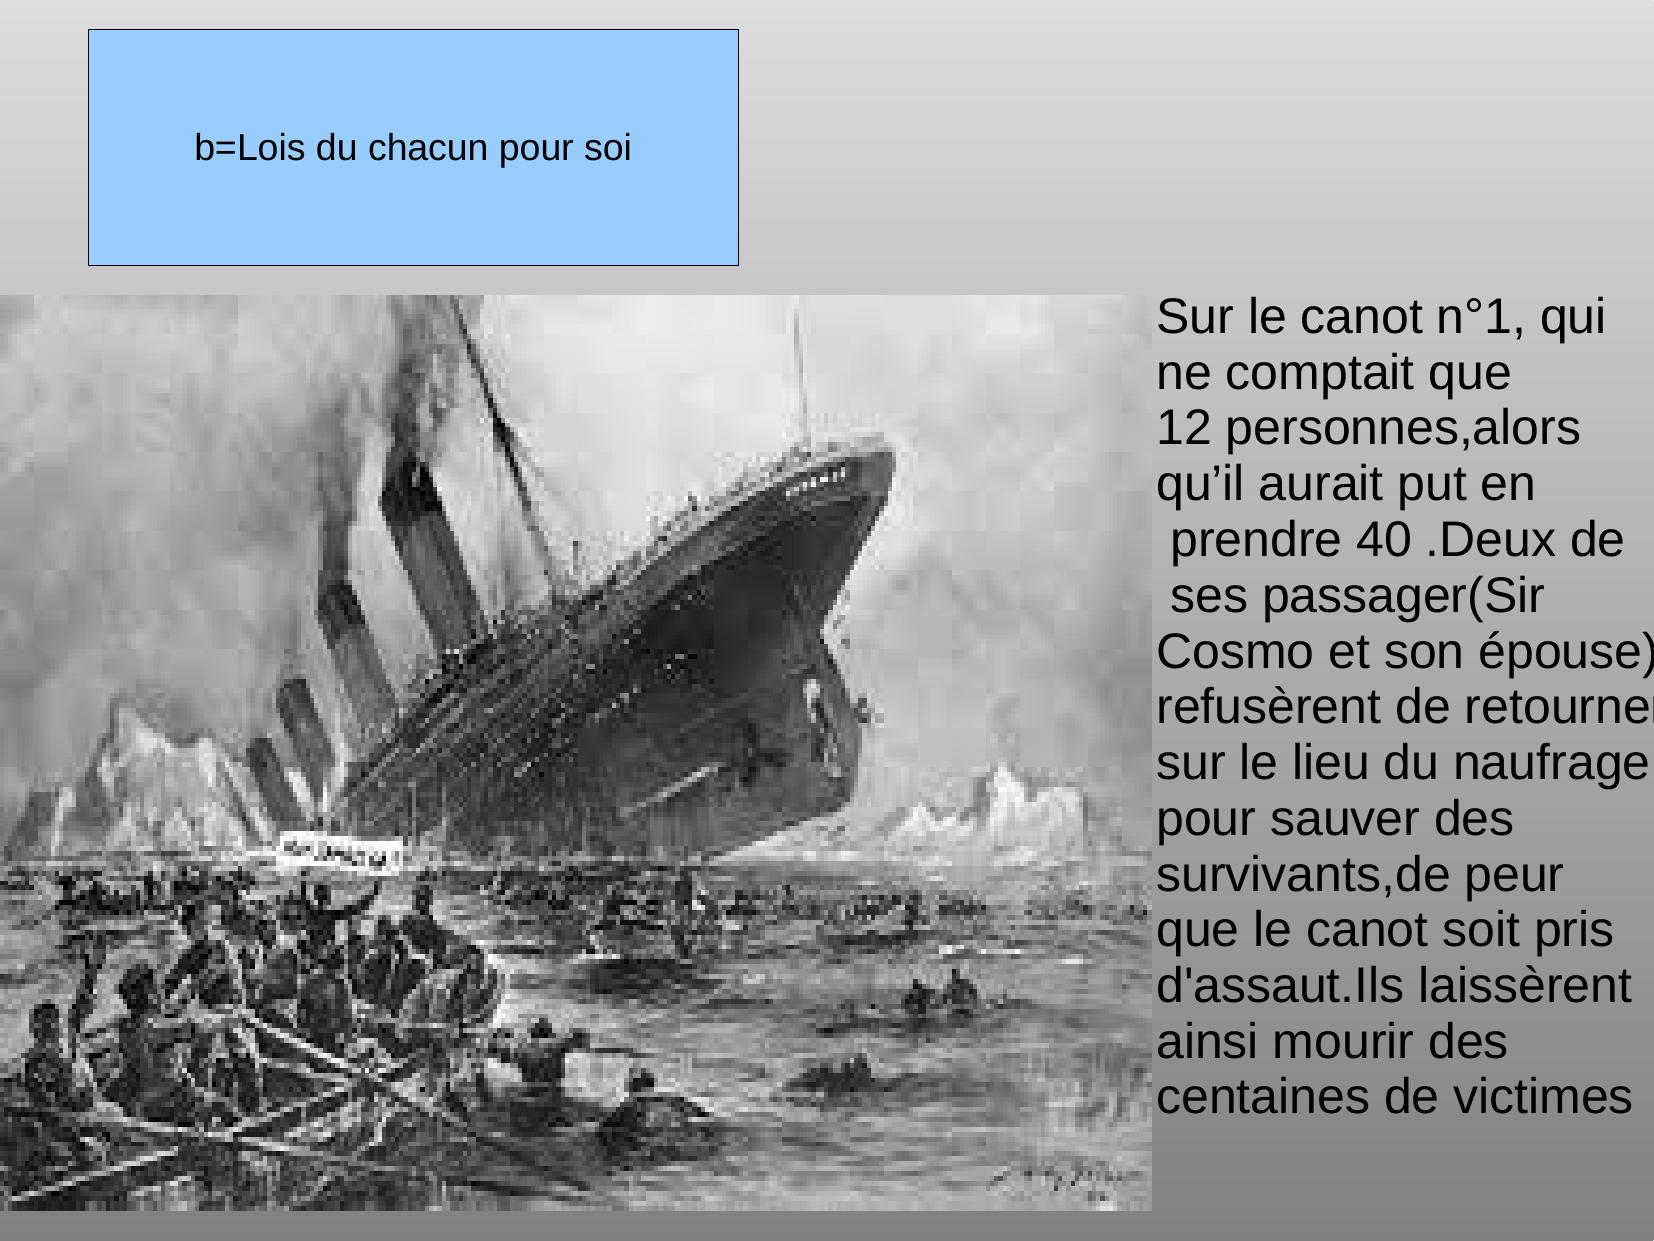

b=Lois du chacun pour soi
Sur le canot n°1, qui
ne comptait que
12 personnes,alors
qu’il aurait put en
 prendre 40 .Deux de
 ses passager(Sir
Cosmo et son épouse)
refusèrent de retourner
sur le lieu du naufrage
pour sauver des
survivants,de peur
que le canot soit pris
d'assaut.Ils laissèrent
ainsi mourir des
centaines de victimes